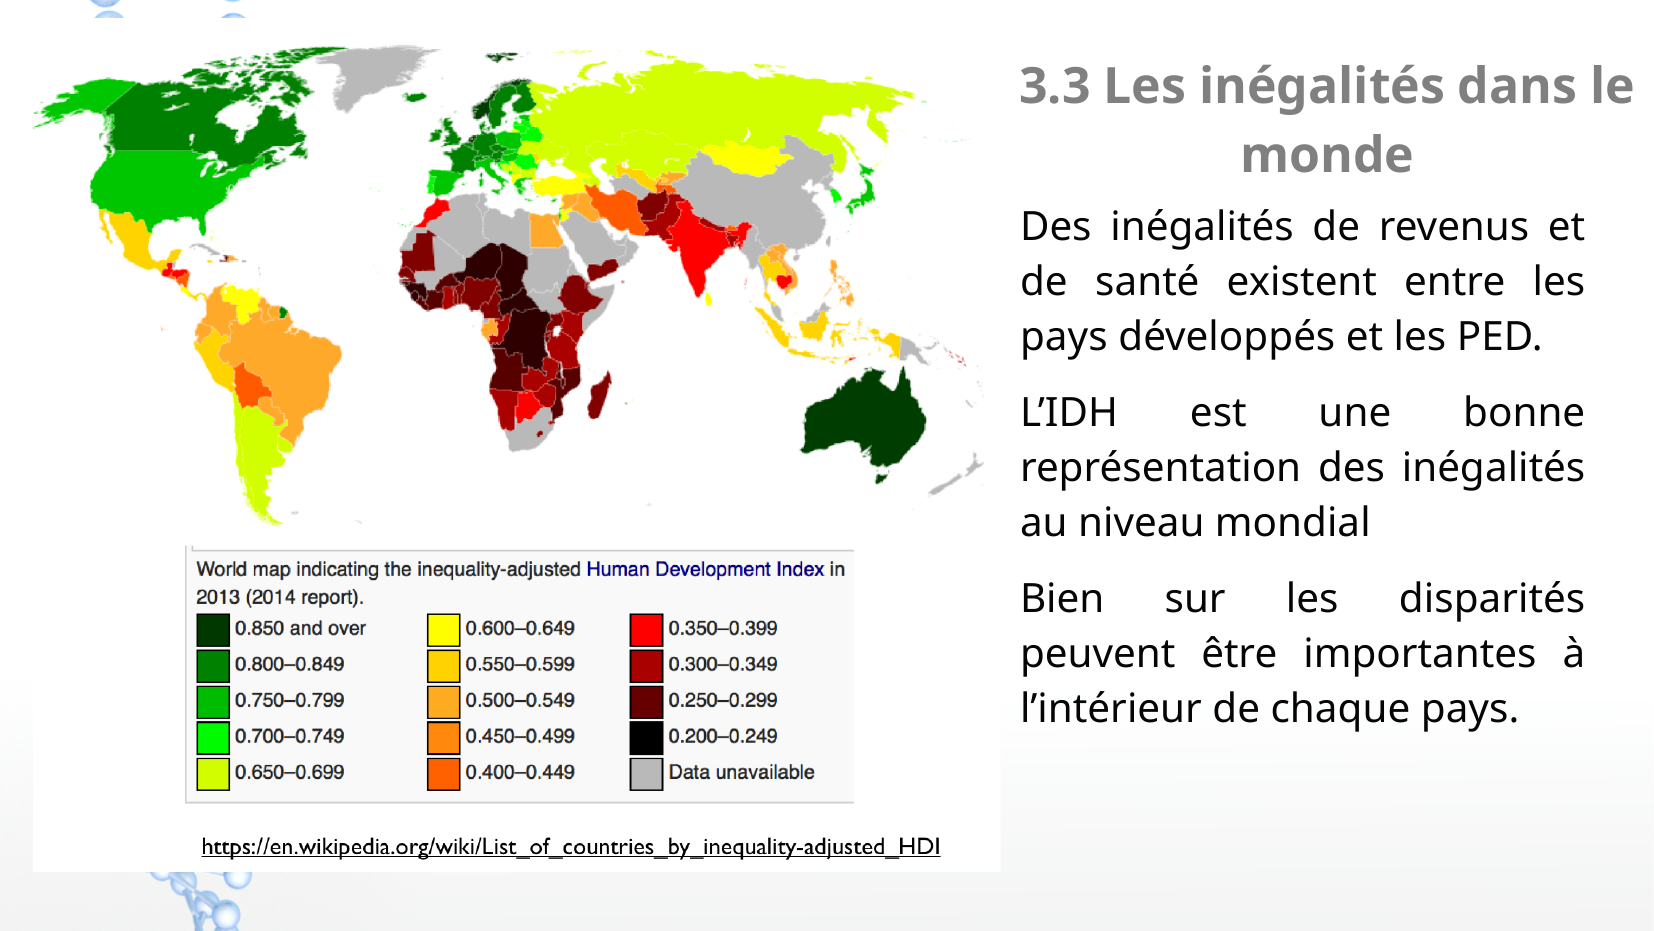

# 3.3 Les inégalités dans le monde
Des inégalités de revenus et de santé existent entre les pays développés et les PED.
L’IDH est une bonne représentation des inégalités au niveau mondial
Bien sur les disparités peuvent être importantes à l’intérieur de chaque pays.